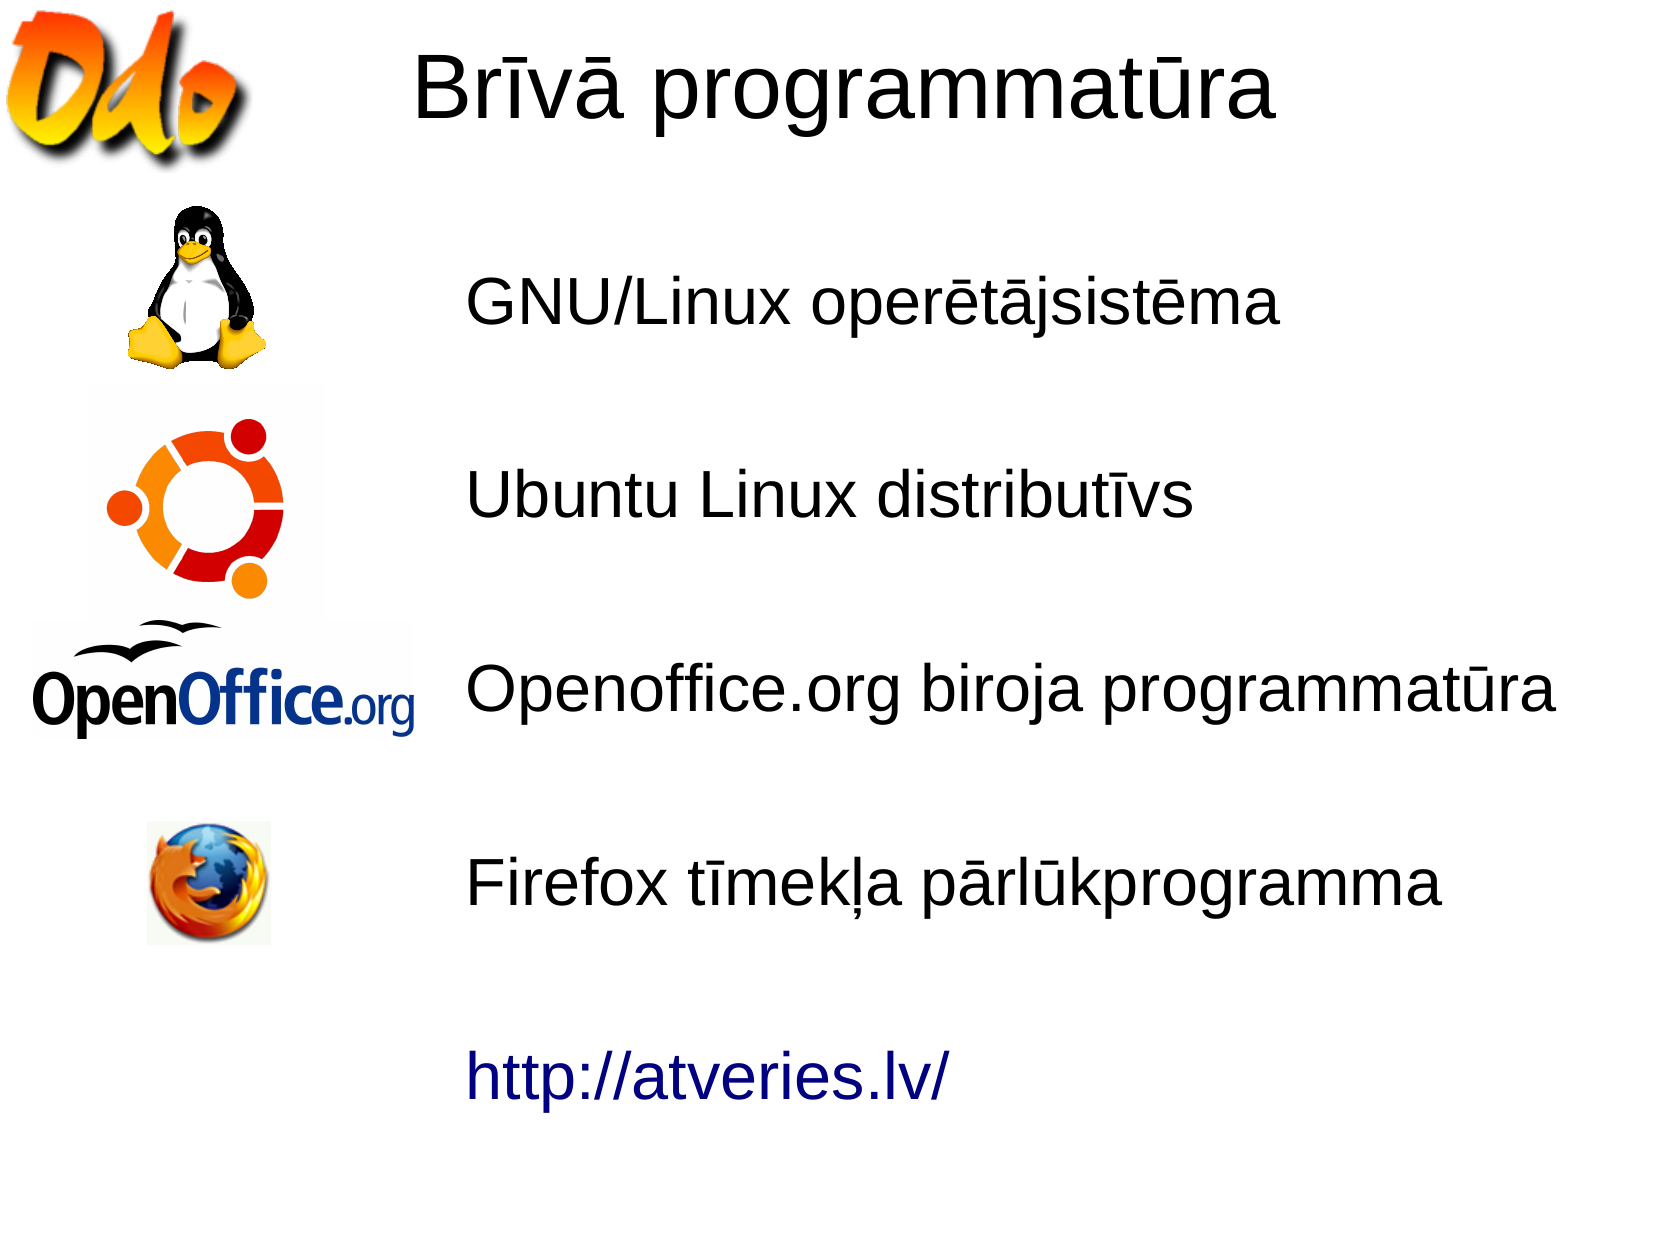

# Brīvā programmatūra
GNU/Linux operētājsistēma
Ubuntu Linux distributīvs
Openoffice.org biroja programmatūra
Firefox tīmekļa pārlūkprogramma
http://atveries.lv/